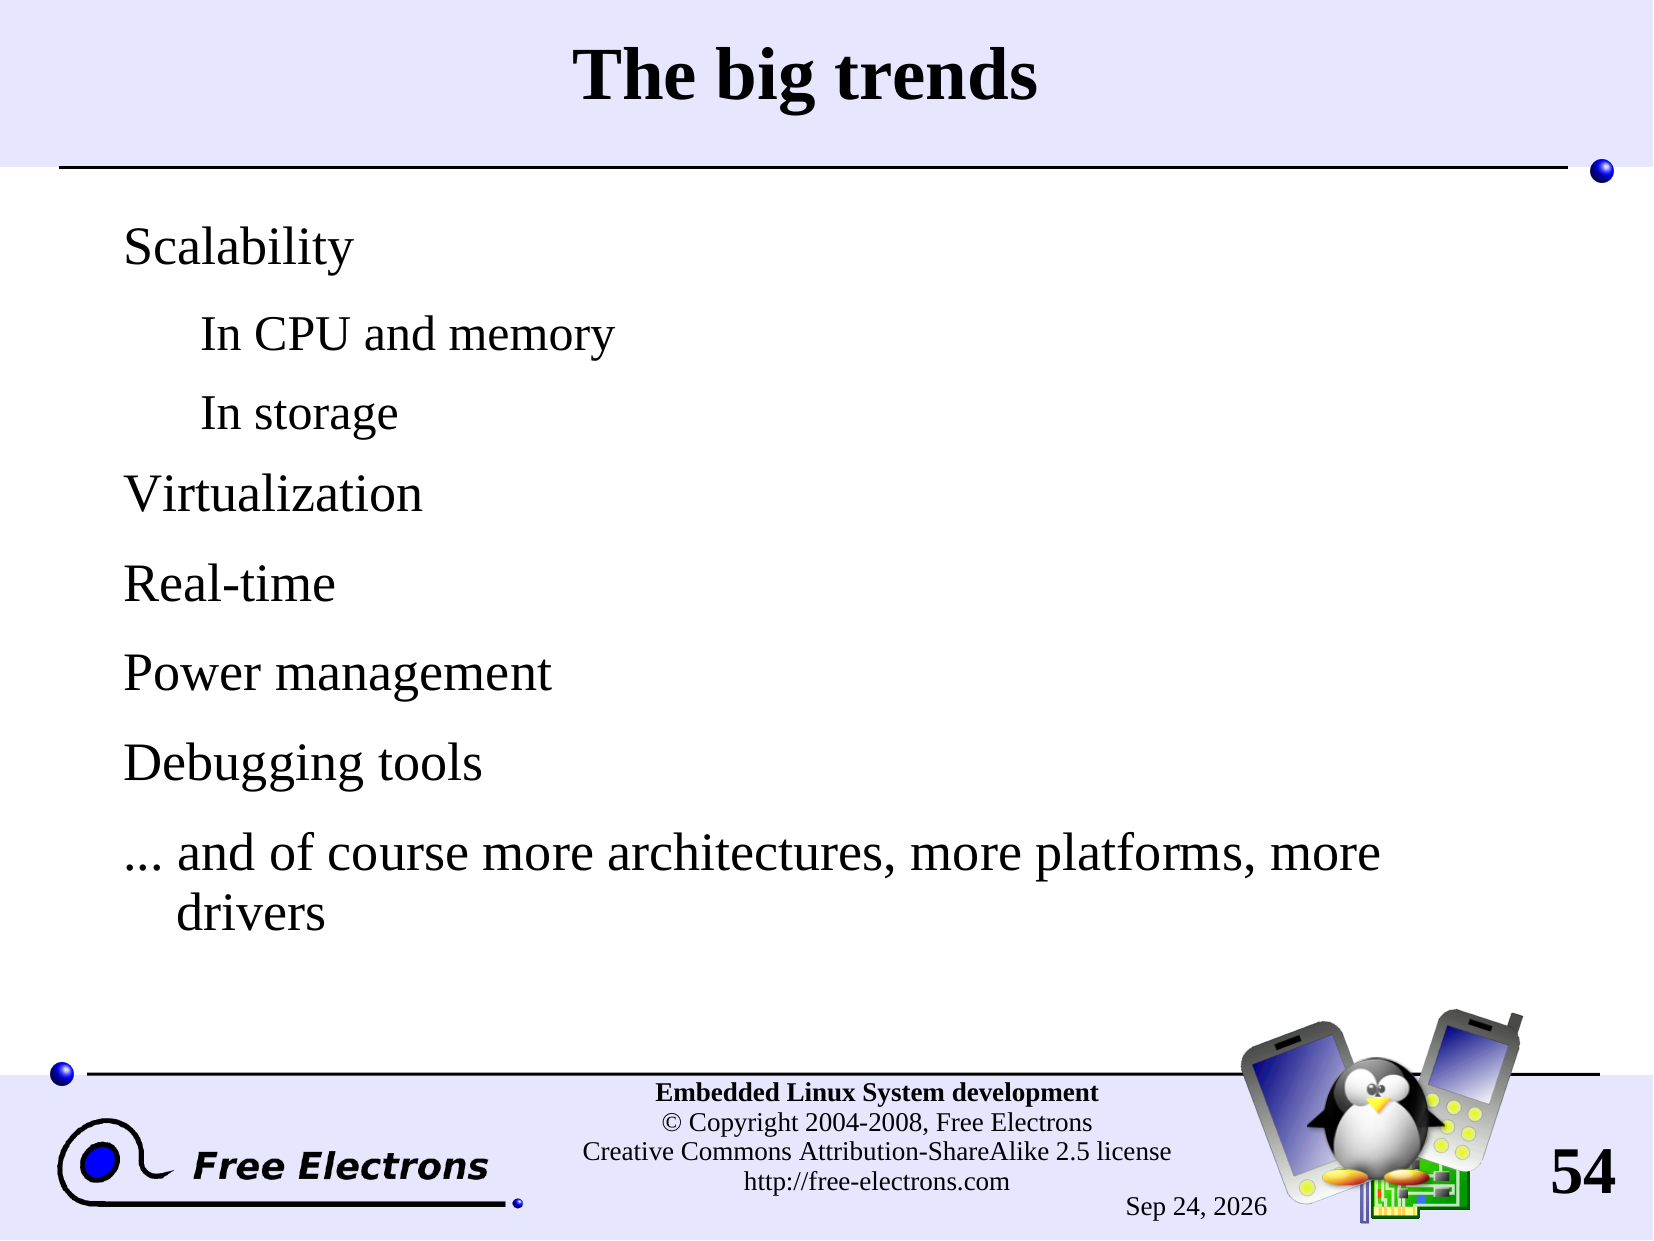

# The big trends
Scalability
In CPU and memory
In storage
Virtualization
Real-time
Power management
Debugging tools
... and of course more architectures, more platforms, more drivers